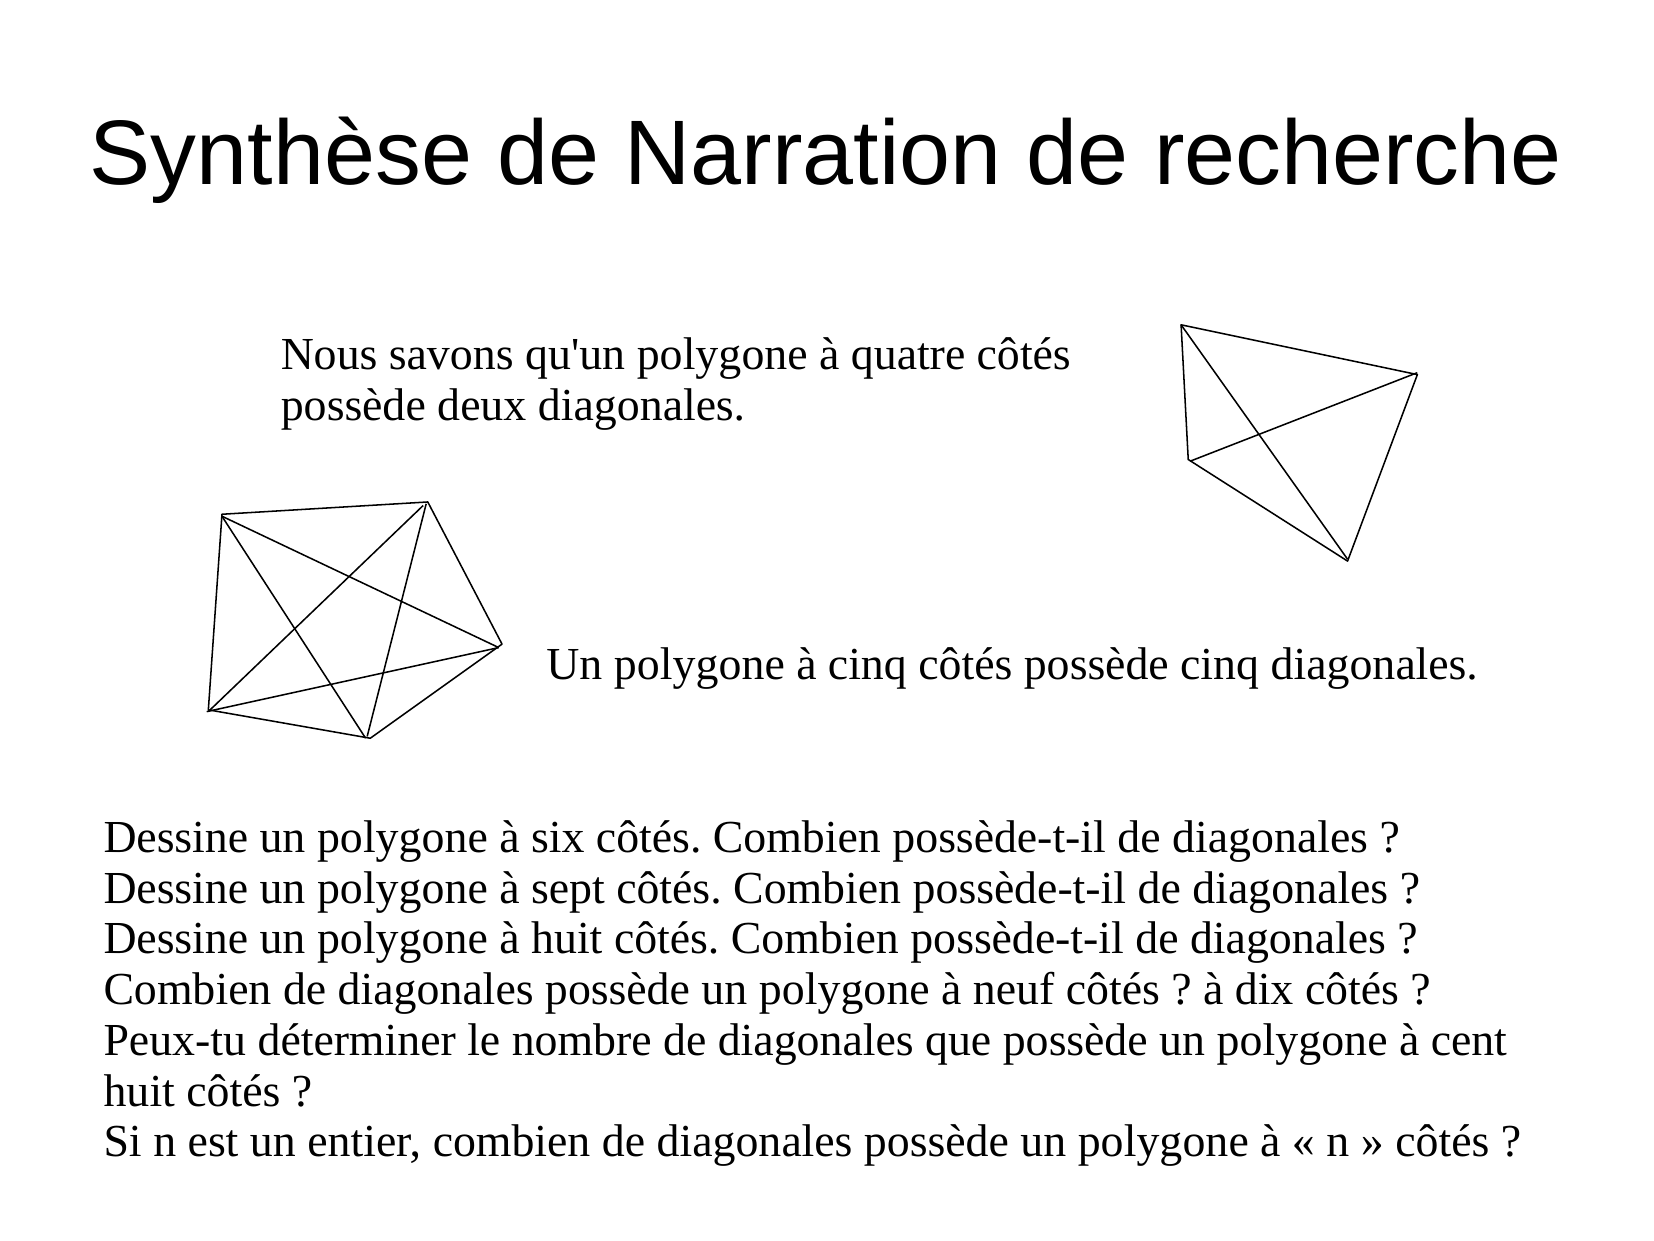

# Synthèse de Narration de recherche
Nous savons qu'un polygone à quatre côtés
possède deux diagonales.
Un polygone à cinq côtés possède cinq diagonales.
Dessine un polygone à six côtés. Combien possède-t-il de diagonales ?
Dessine un polygone à sept côtés. Combien possède-t-il de diagonales ?
Dessine un polygone à huit côtés. Combien possède-t-il de diagonales ?
Combien de diagonales possède un polygone à neuf côtés ? à dix côtés ?
Peux-tu déterminer le nombre de diagonales que possède un polygone à cent huit côtés ?
Si n est un entier, combien de diagonales possède un polygone à « n » côtés ?